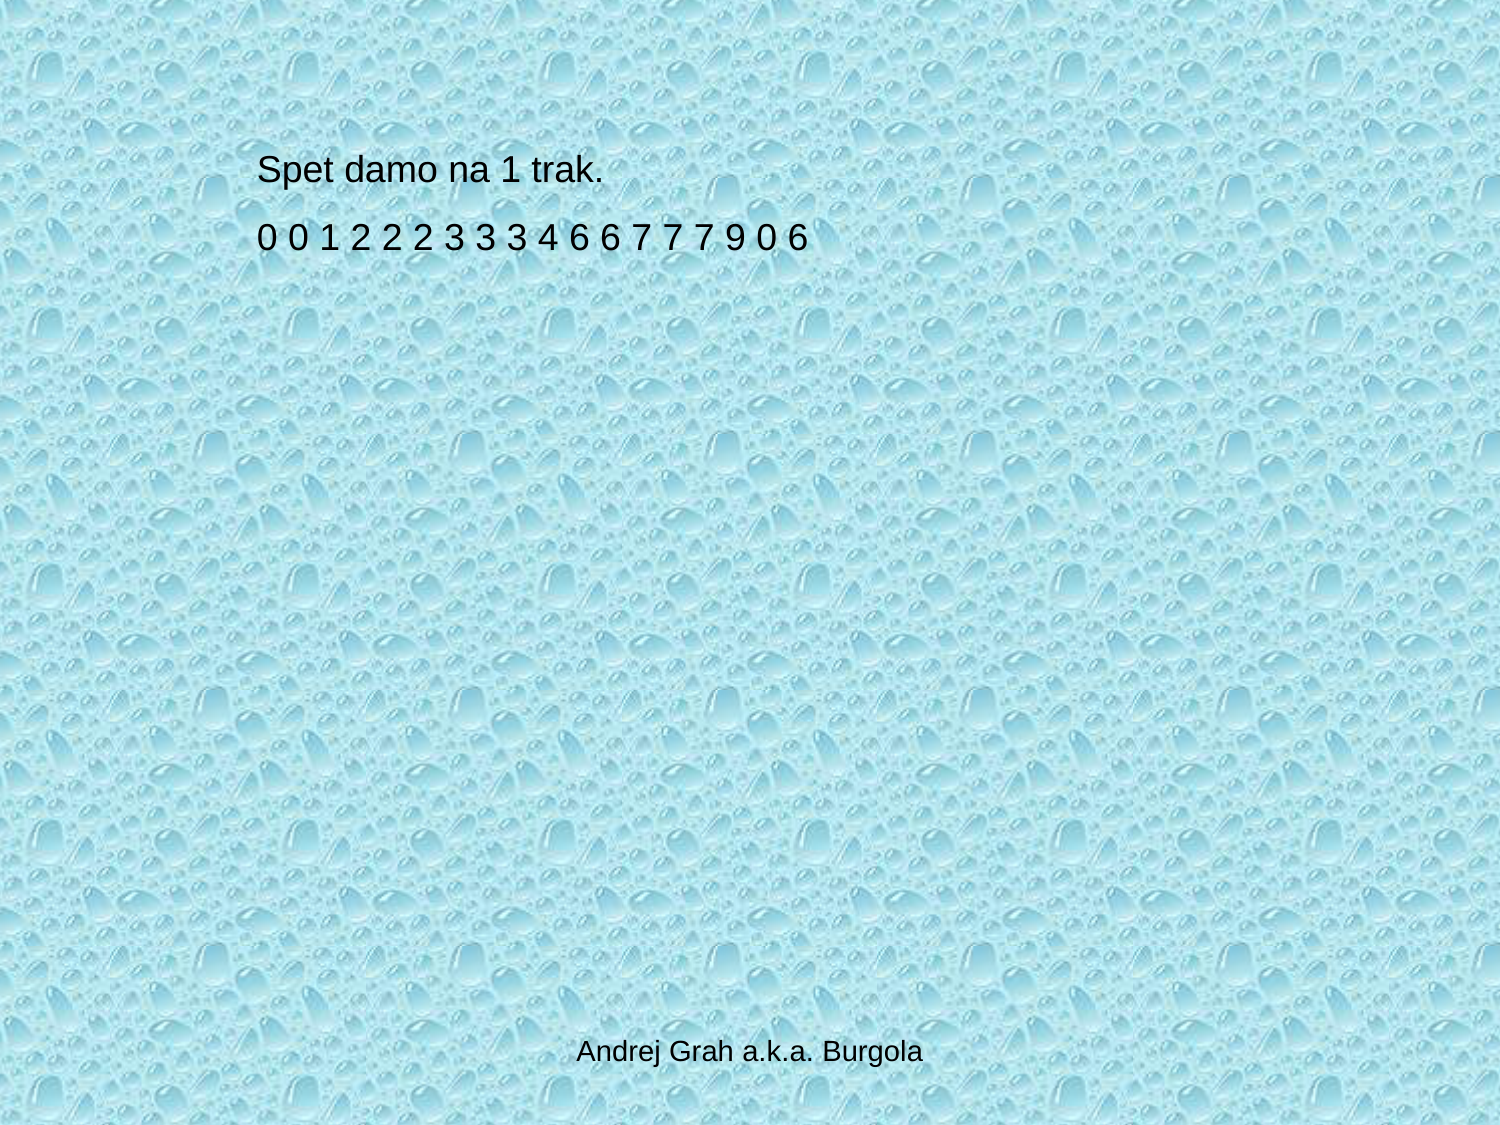

Spet damo na 1 trak.
0 0 1 2 2 2 3 3 3 4 6 6 7 7 7 9 0 6
Andrej Grah a.k.a. Burgola